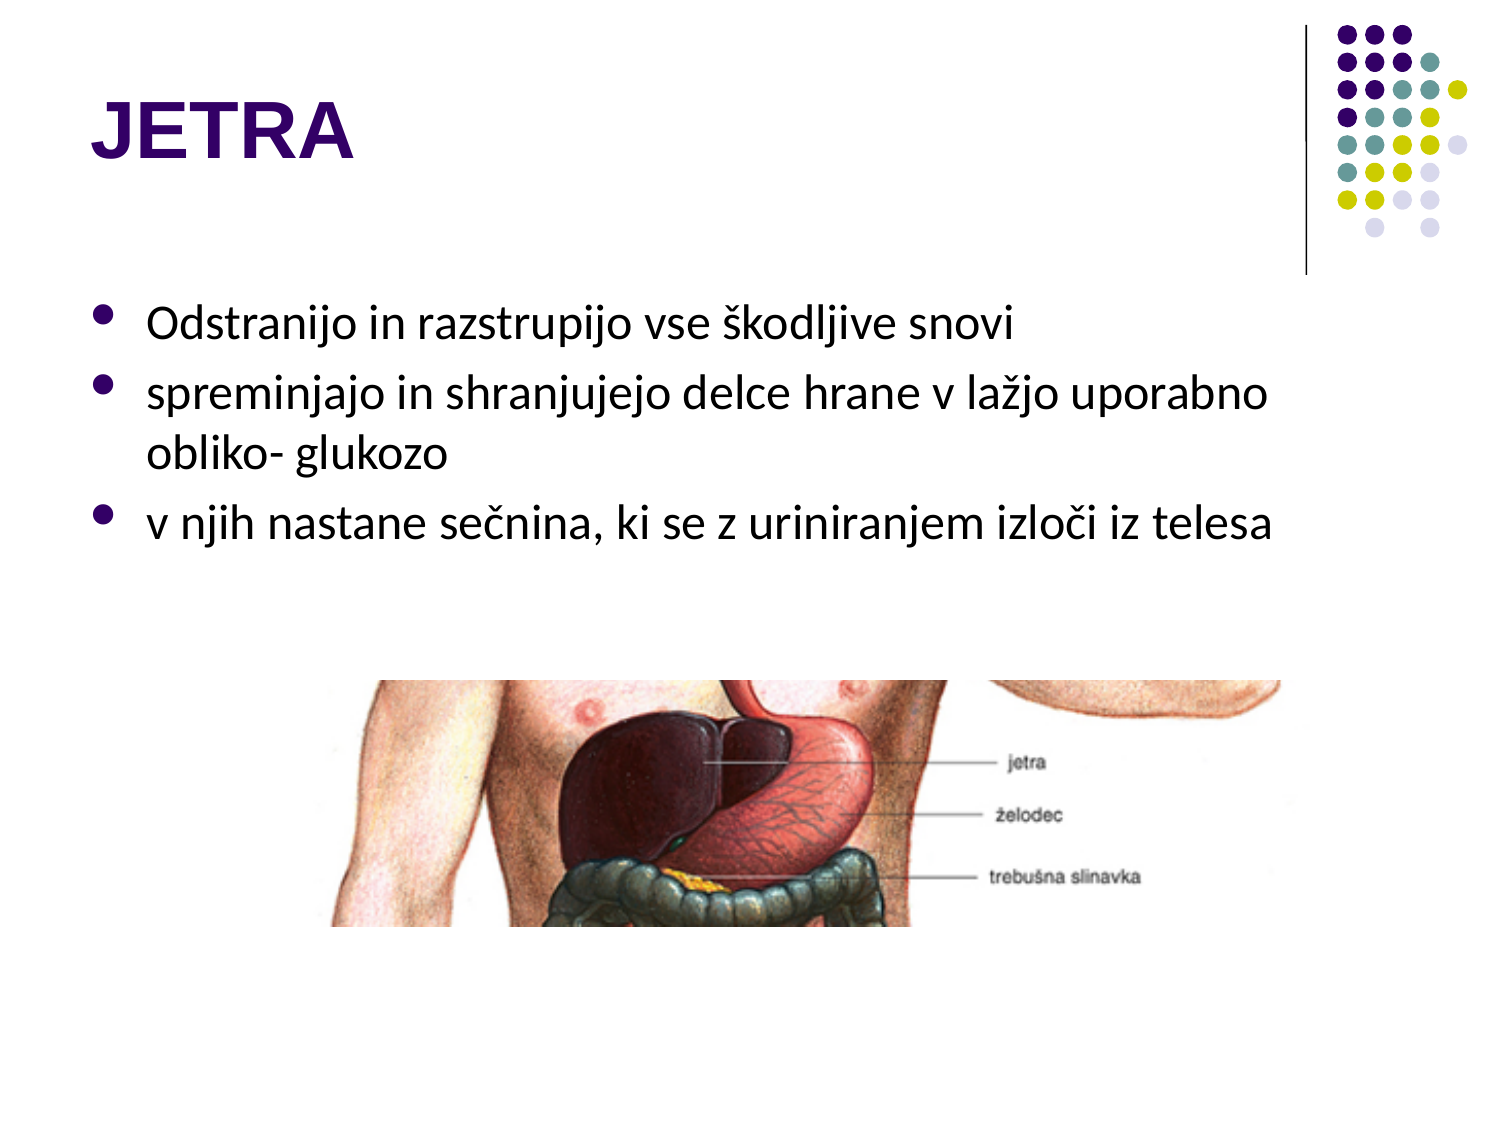

# JETRA
Odstranijo in razstrupijo vse škodljive snovi
spreminjajo in shranjujejo delce hrane v lažjo uporabno obliko- glukozo
v njih nastane sečnina, ki se z uriniranjem izloči iz telesa